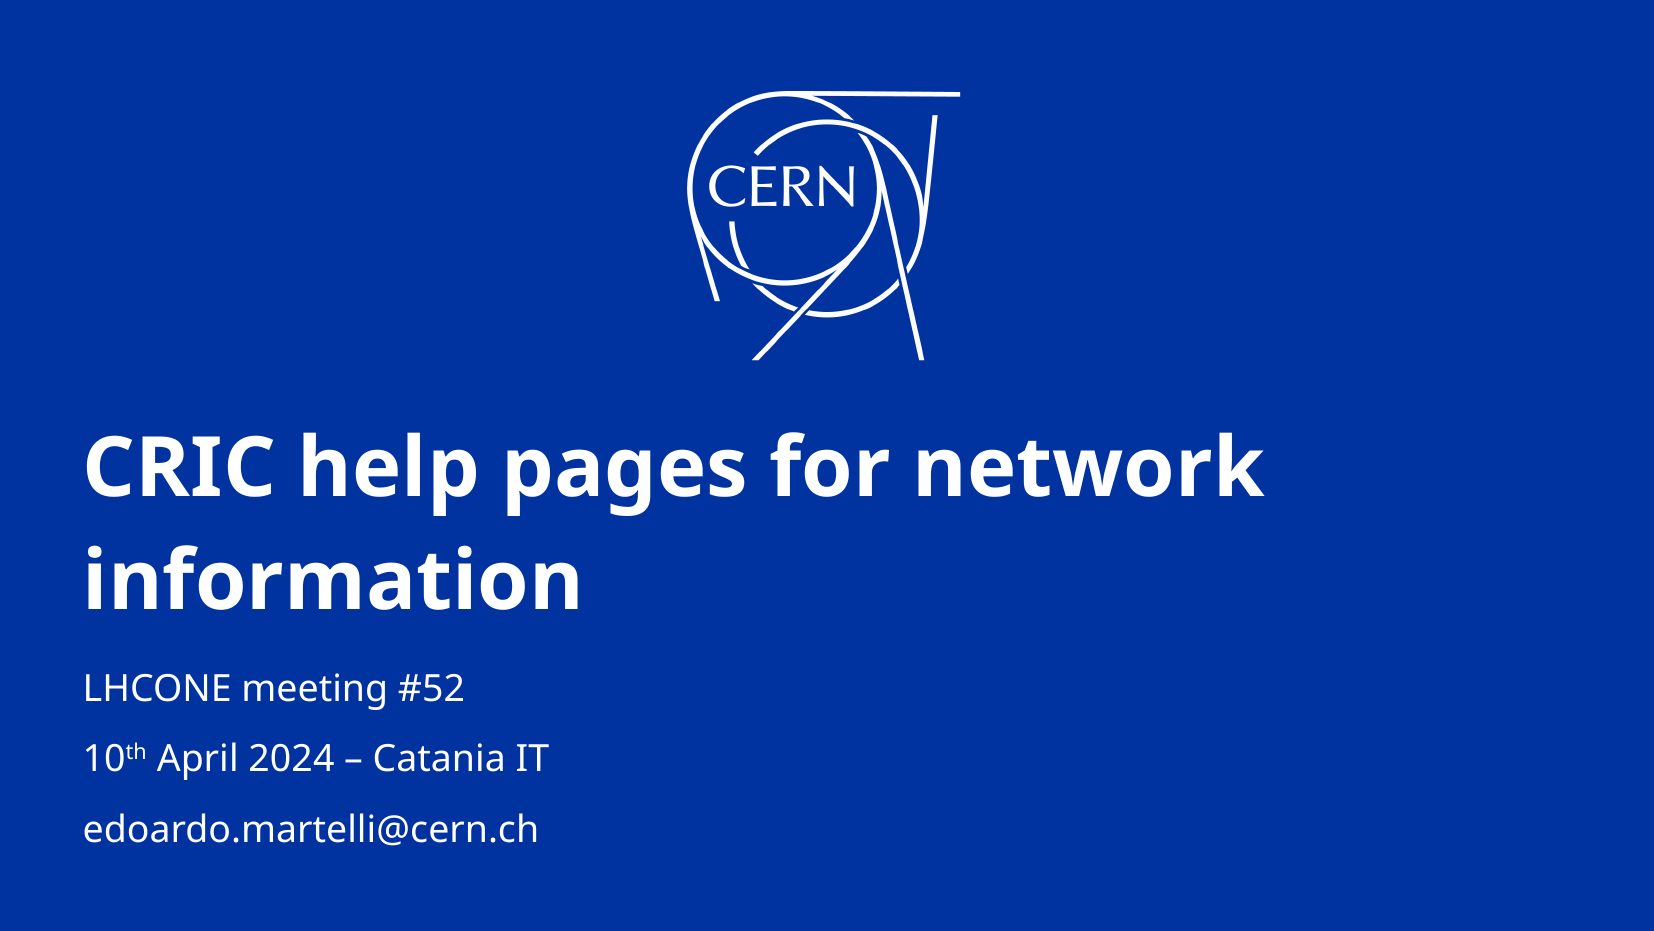

# CRIC help pages for network information
LHCONE meeting #52
10th April 2024 – Catania IT
edoardo.martelli@cern.ch